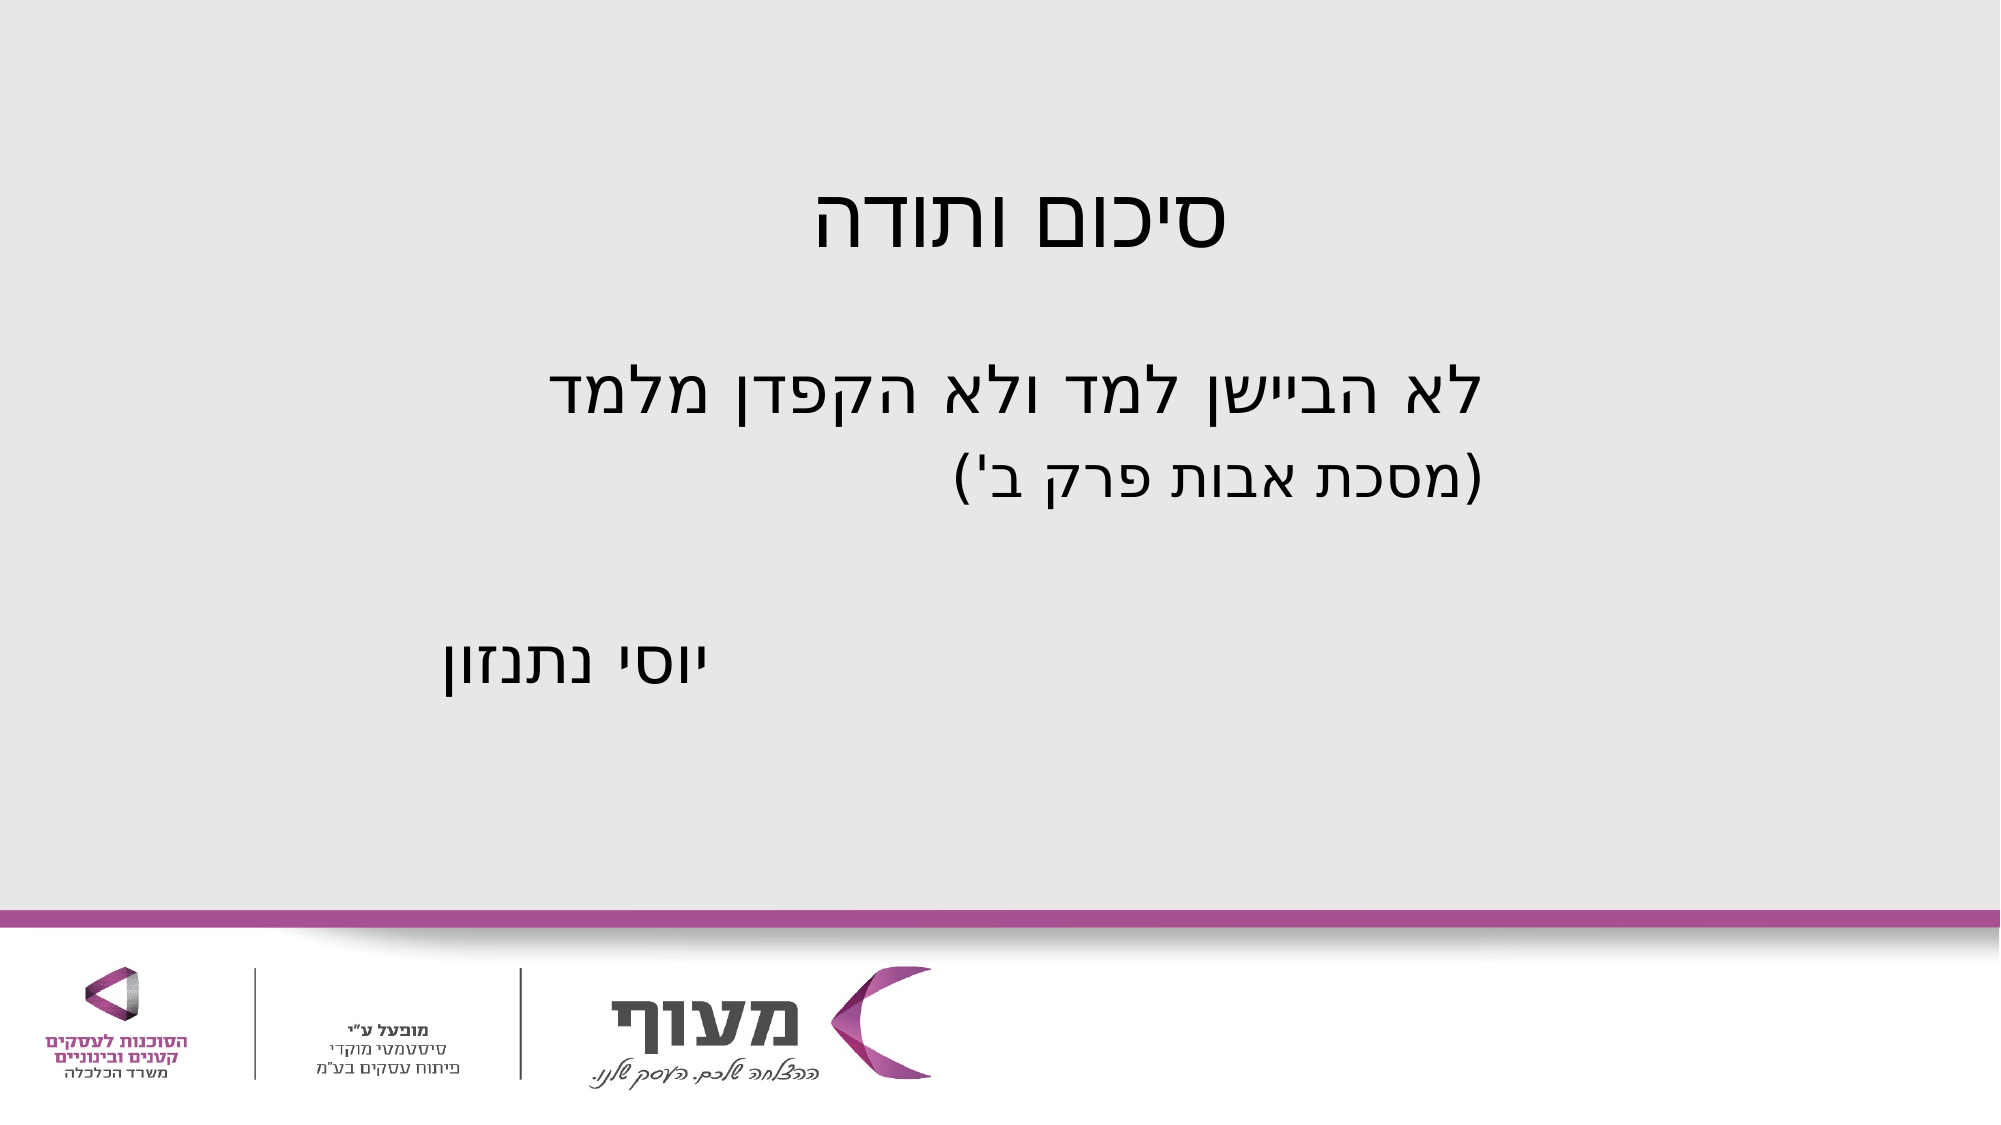

סיכום ותודה
#
לא הביישן למד ולא הקפדן מלמד
(מסכת אבות פרק ב')
יוסי נתנזון